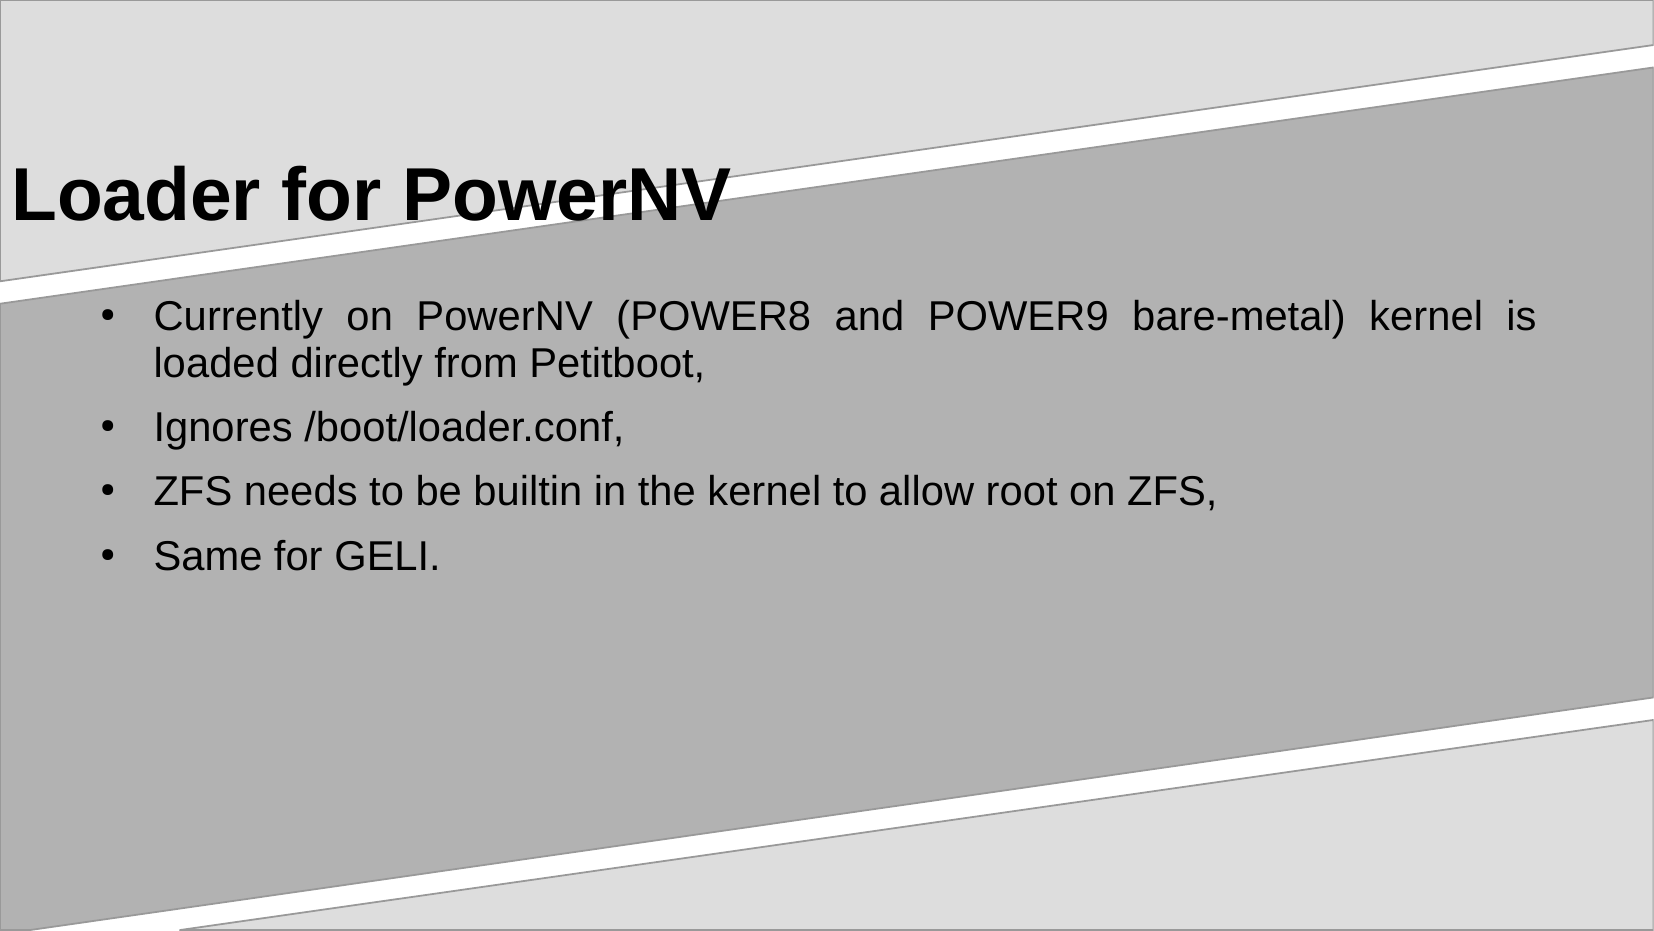

# Loader for PowerNV
Currently on PowerNV (POWER8 and POWER9 bare-metal) kernel is loaded directly from Petitboot,
Ignores /boot/loader.conf,
ZFS needs to be builtin in the kernel to allow root on ZFS,
Same for GELI.